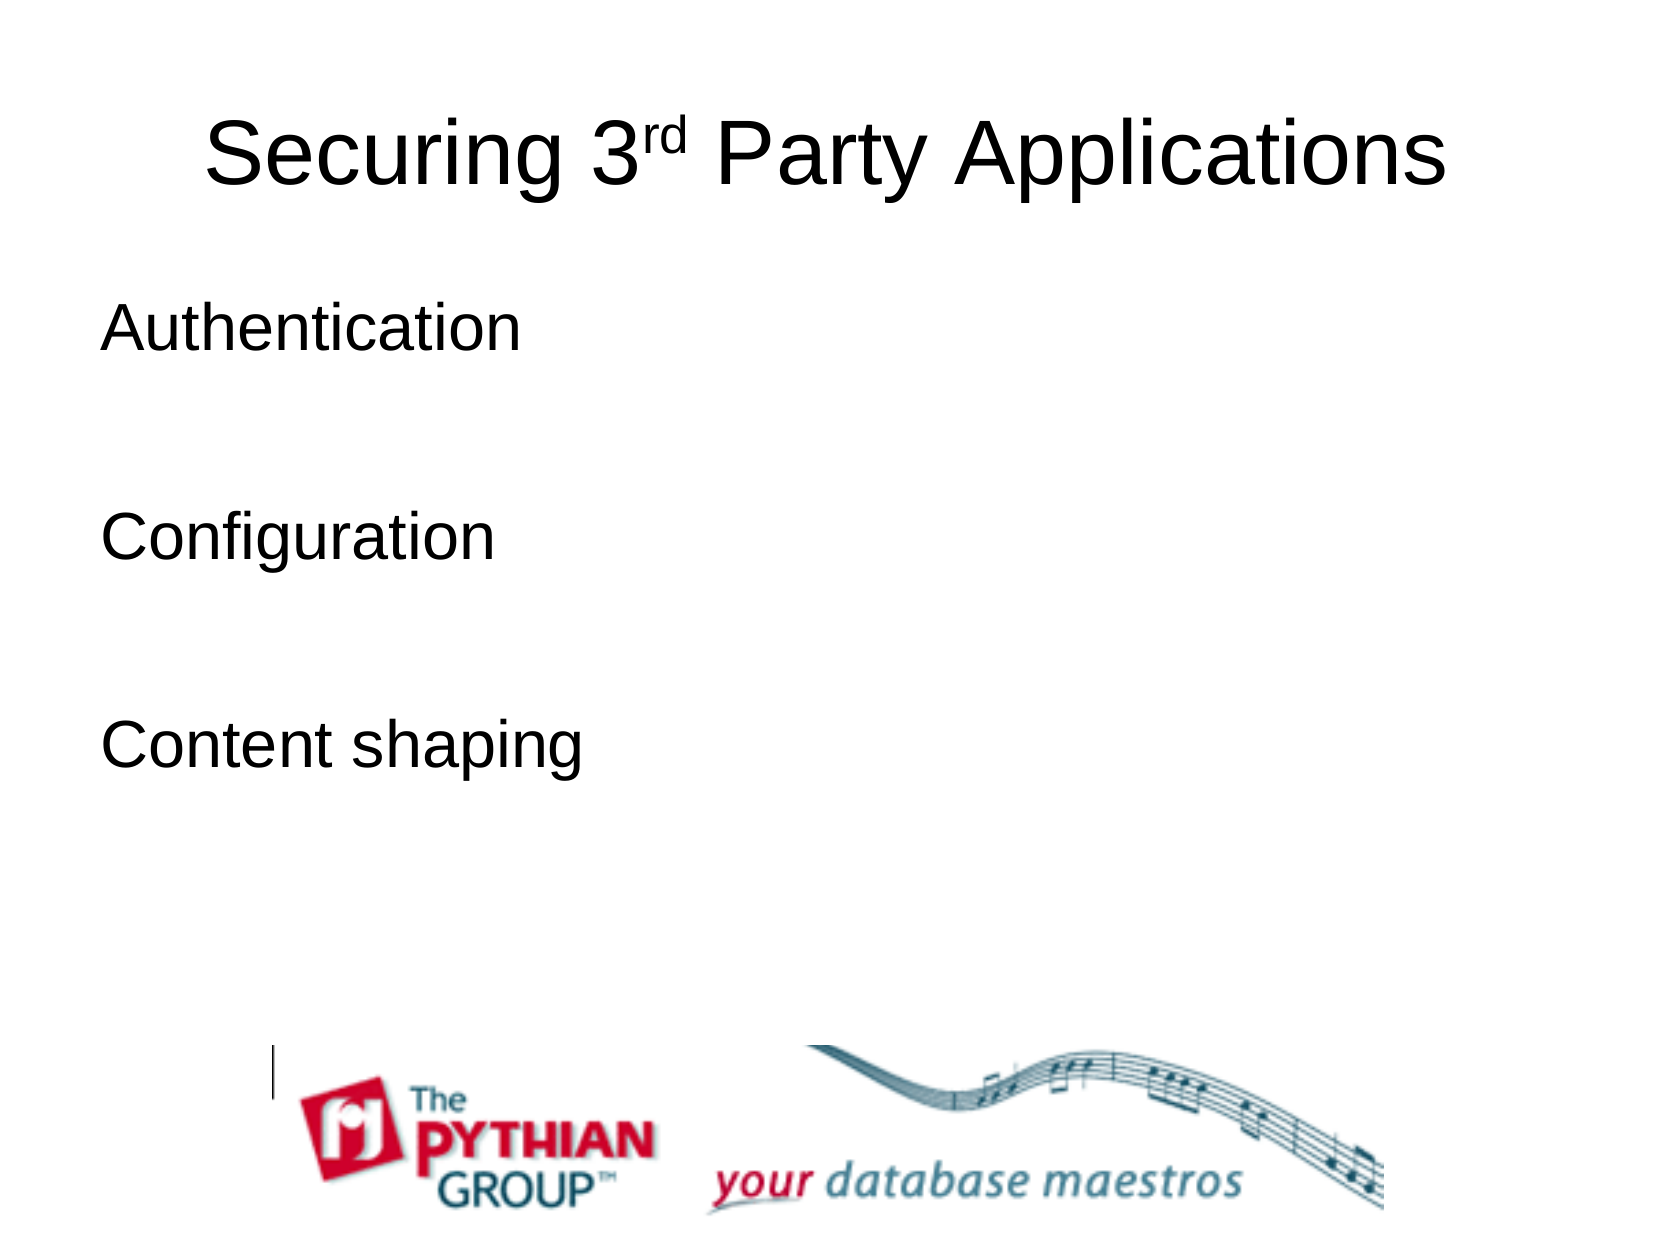

# Securing 3rd Party Applications
Authentication
Configuration
Content shaping